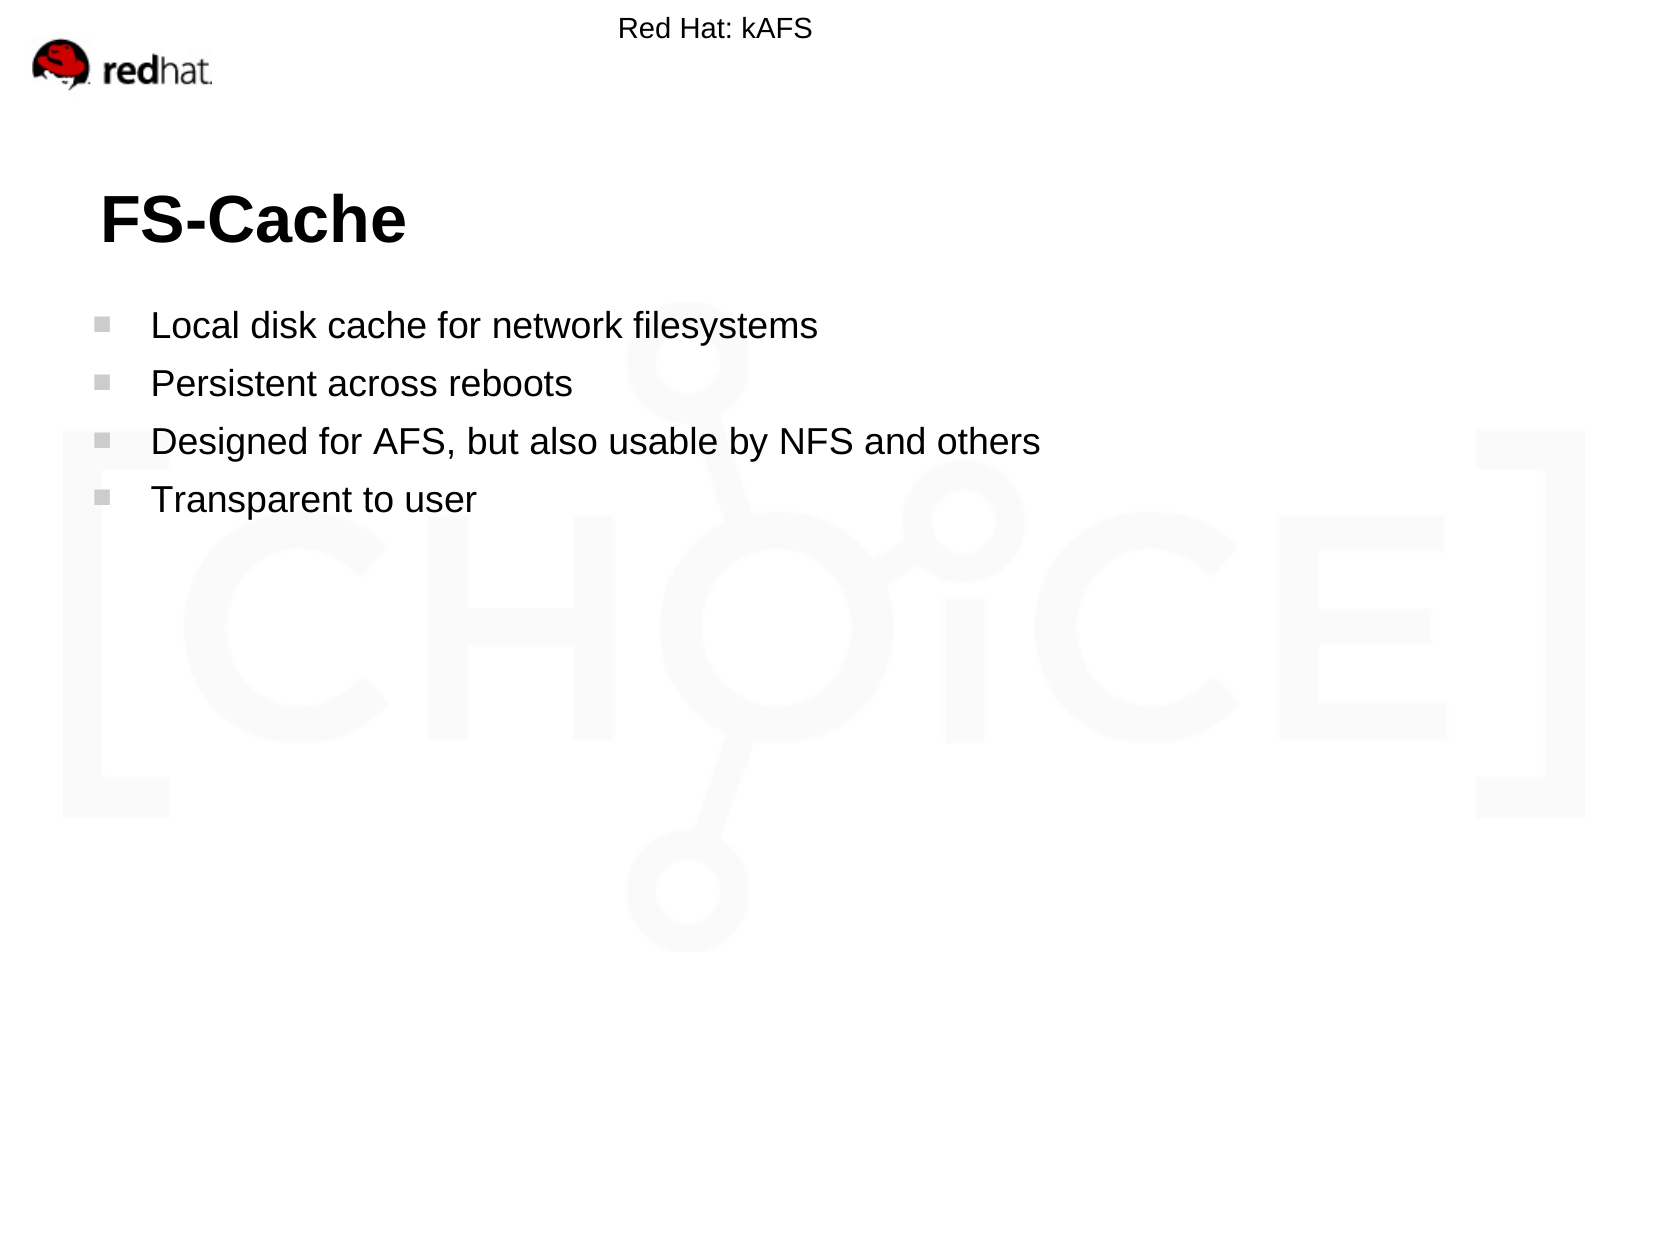

# FS-Cache
Local disk cache for network filesystems
Persistent across reboots
Designed for AFS, but also usable by NFS and others
Transparent to user